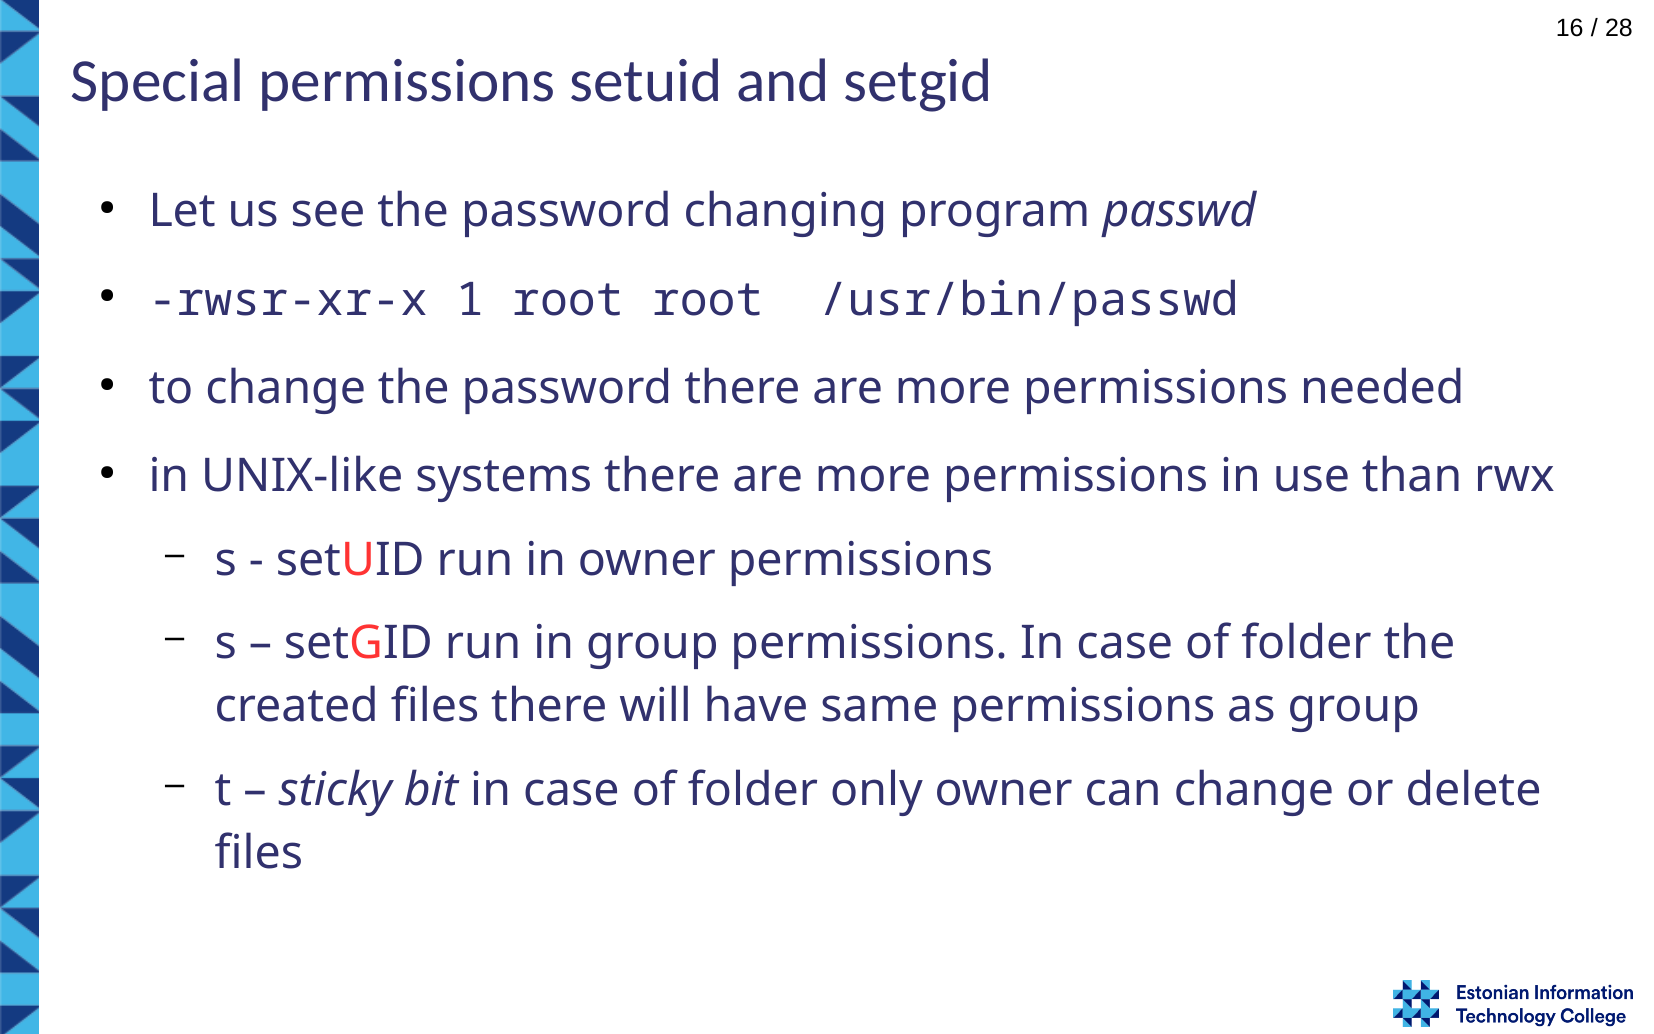

# Special permissions setuid and setgid
Let us see the password changing program passwd
-rwsr-xr-x 1 root root /usr/bin/passwd
to change the password there are more permissions needed
in UNIX-like systems there are more permissions in use than rwx
s - setUID run in owner permissions
s – setGID run in group permissions. In case of folder the created files there will have same permissions as group
t – sticky bit in case of folder only owner can change or delete files